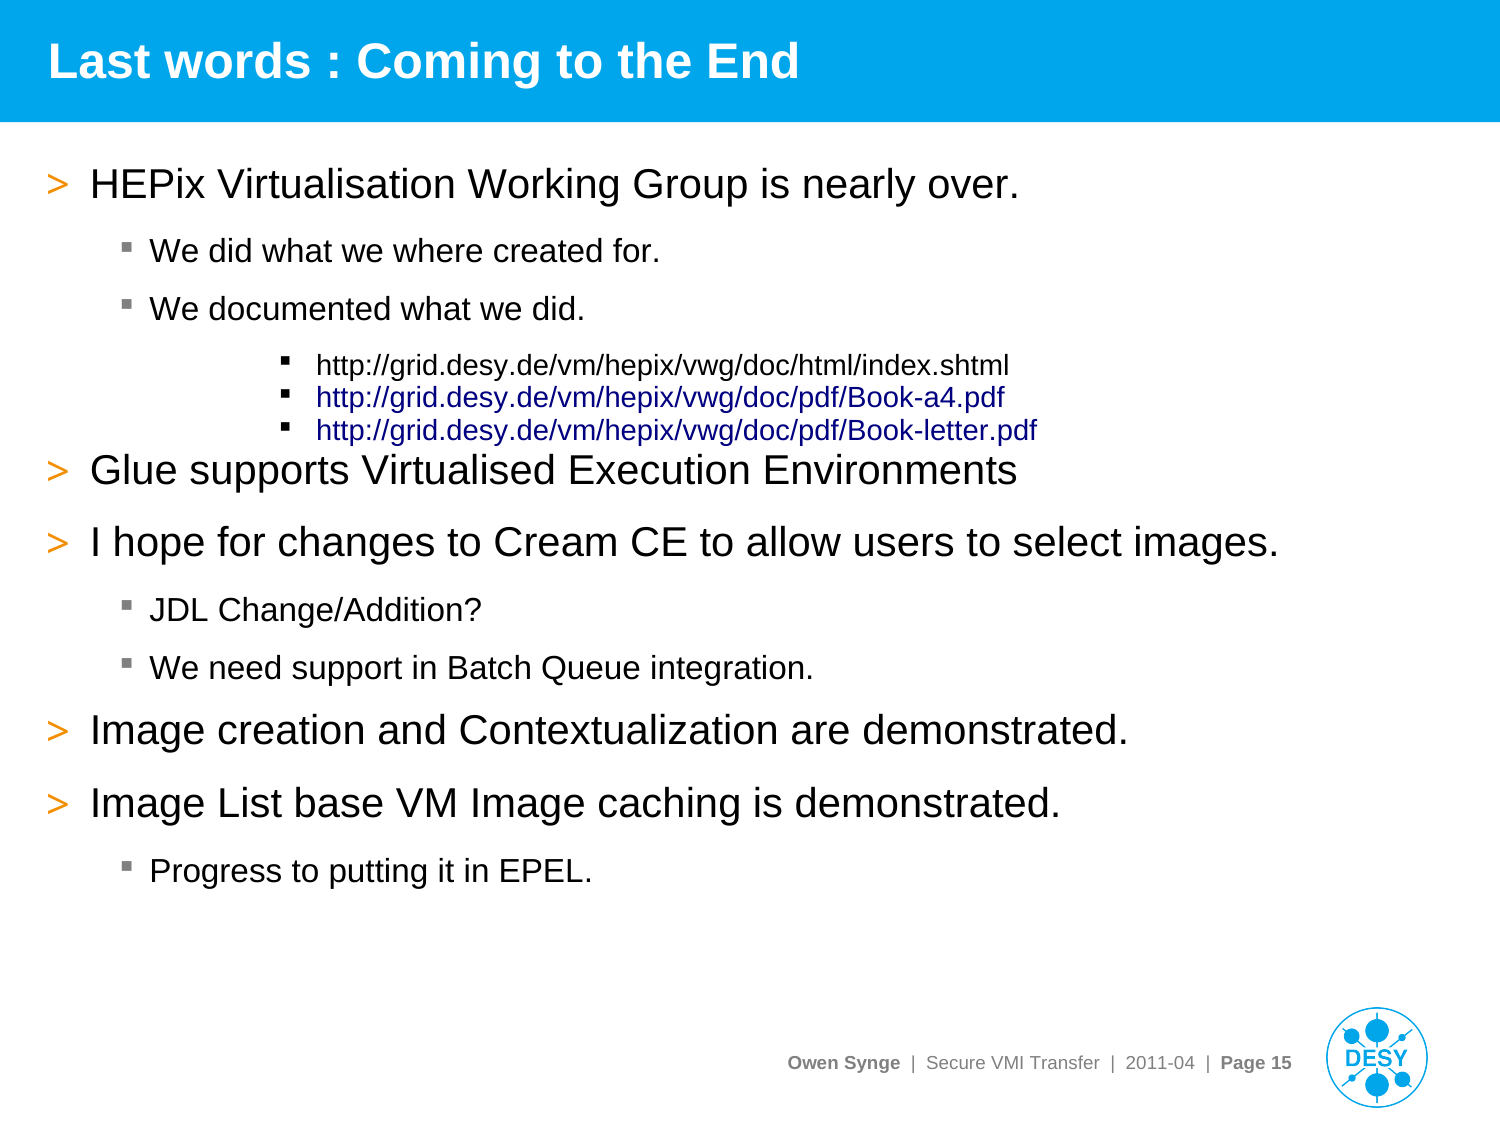

# Last words : Coming to the End
HEPix Virtualisation Working Group is nearly over.
We did what we where created for.
We documented what we did.
http://grid.desy.de/vm/hepix/vwg/doc/html/index.shtml
http://grid.desy.de/vm/hepix/vwg/doc/pdf/Book-a4.pdf
http://grid.desy.de/vm/hepix/vwg/doc/pdf/Book-letter.pdf
Glue supports Virtualised Execution Environments
I hope for changes to Cream CE to allow users to select images.
JDL Change/Addition?
We need support in Batch Queue integration.
Image creation and Contextualization are demonstrated.
Image List base VM Image caching is demonstrated.
Progress to putting it in EPEL.